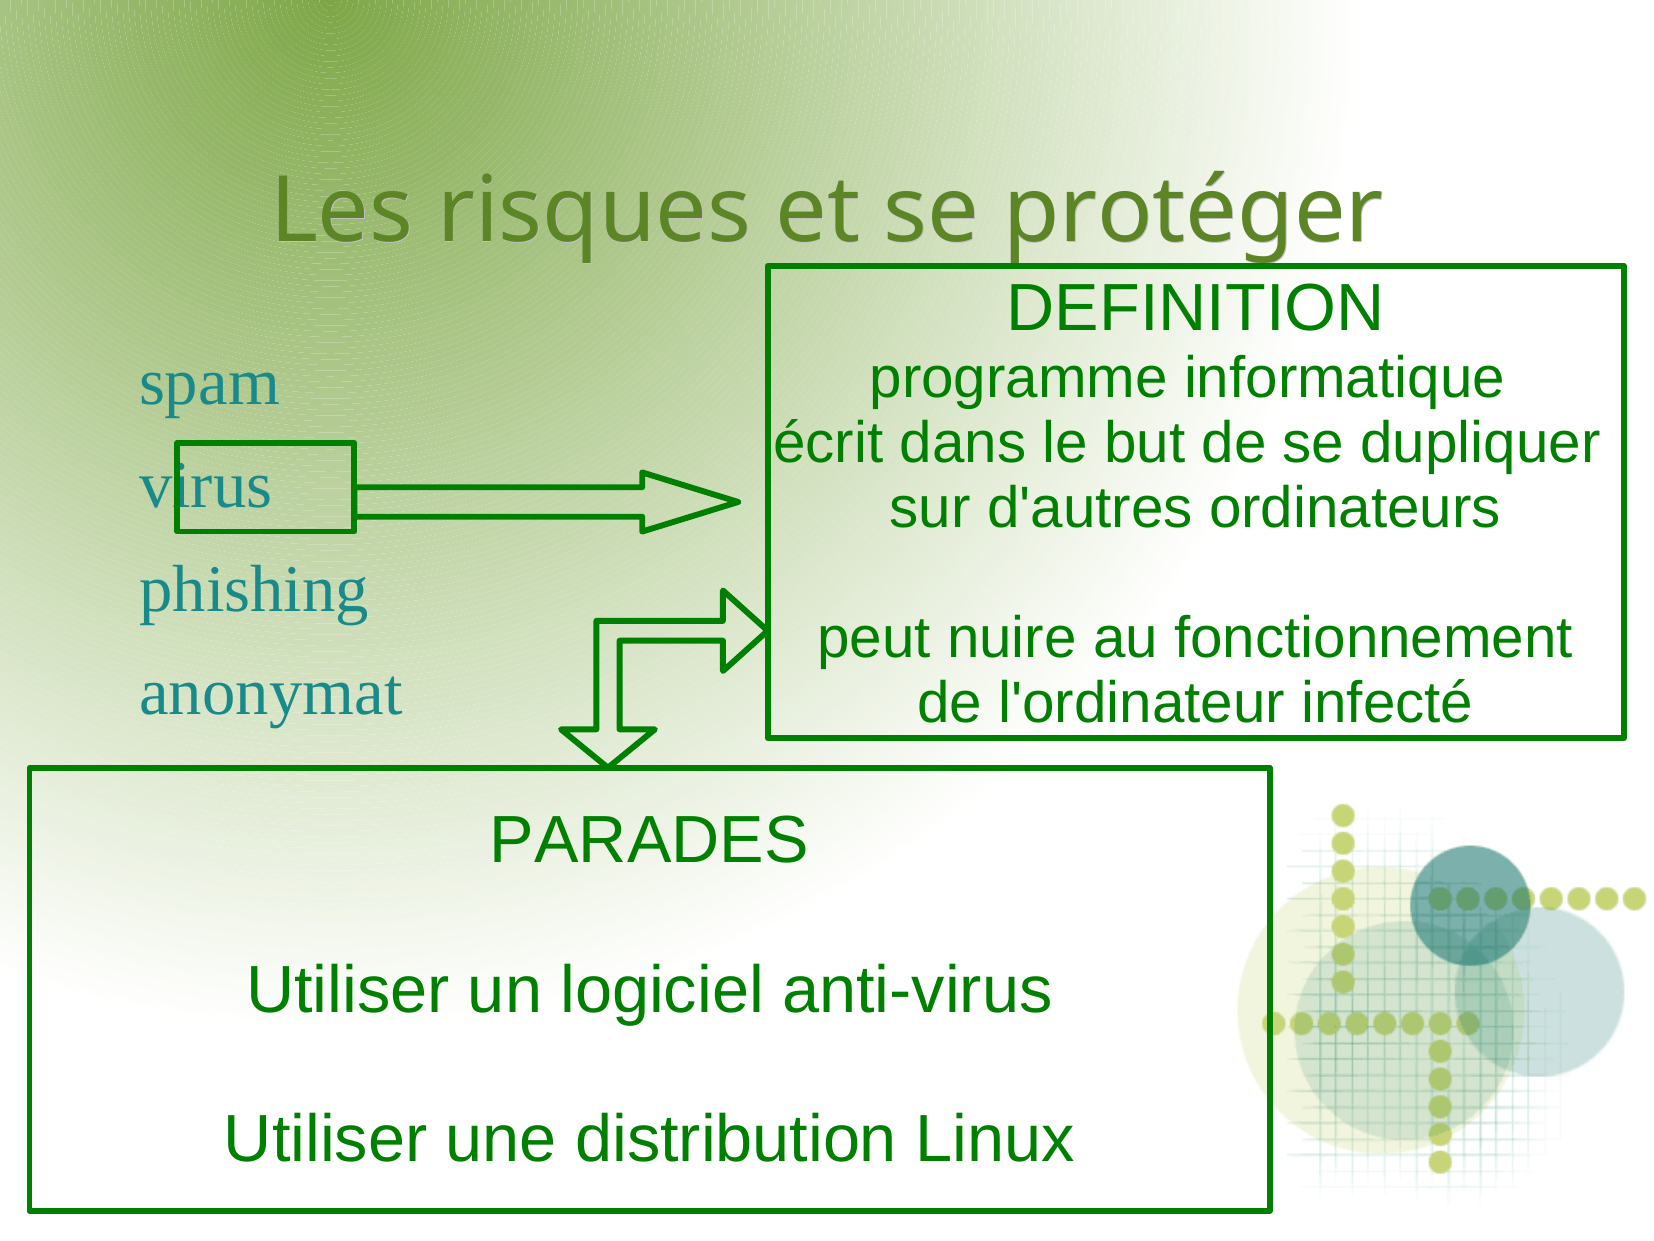

# Les risques et se protéger
DEFINITION
programme informatique
écrit dans le but de se dupliquer
sur d'autres ordinateurs
peut nuire au fonctionnement
de l'ordinateur infecté
spam
virus
phishing
anonymat
PARADES
Utiliser un logiciel anti-virus
Utiliser une distribution Linux